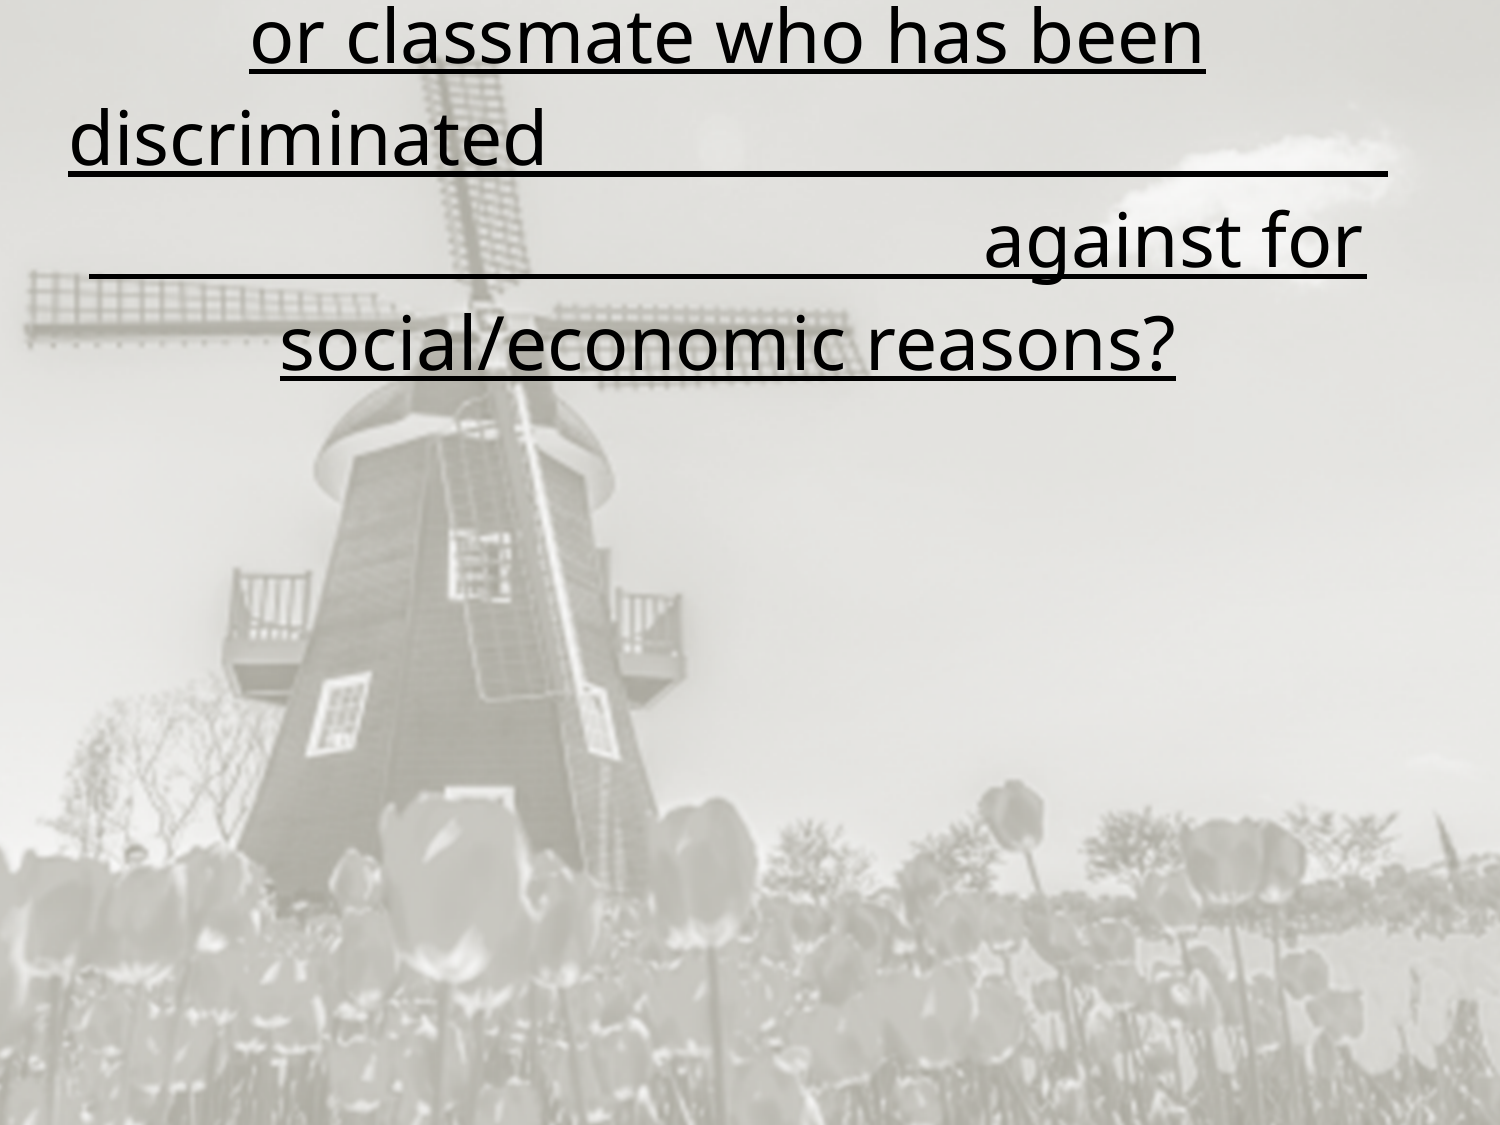

# Do you have a close relative, friend or classmate who has been discriminated against for social/economic reasons?